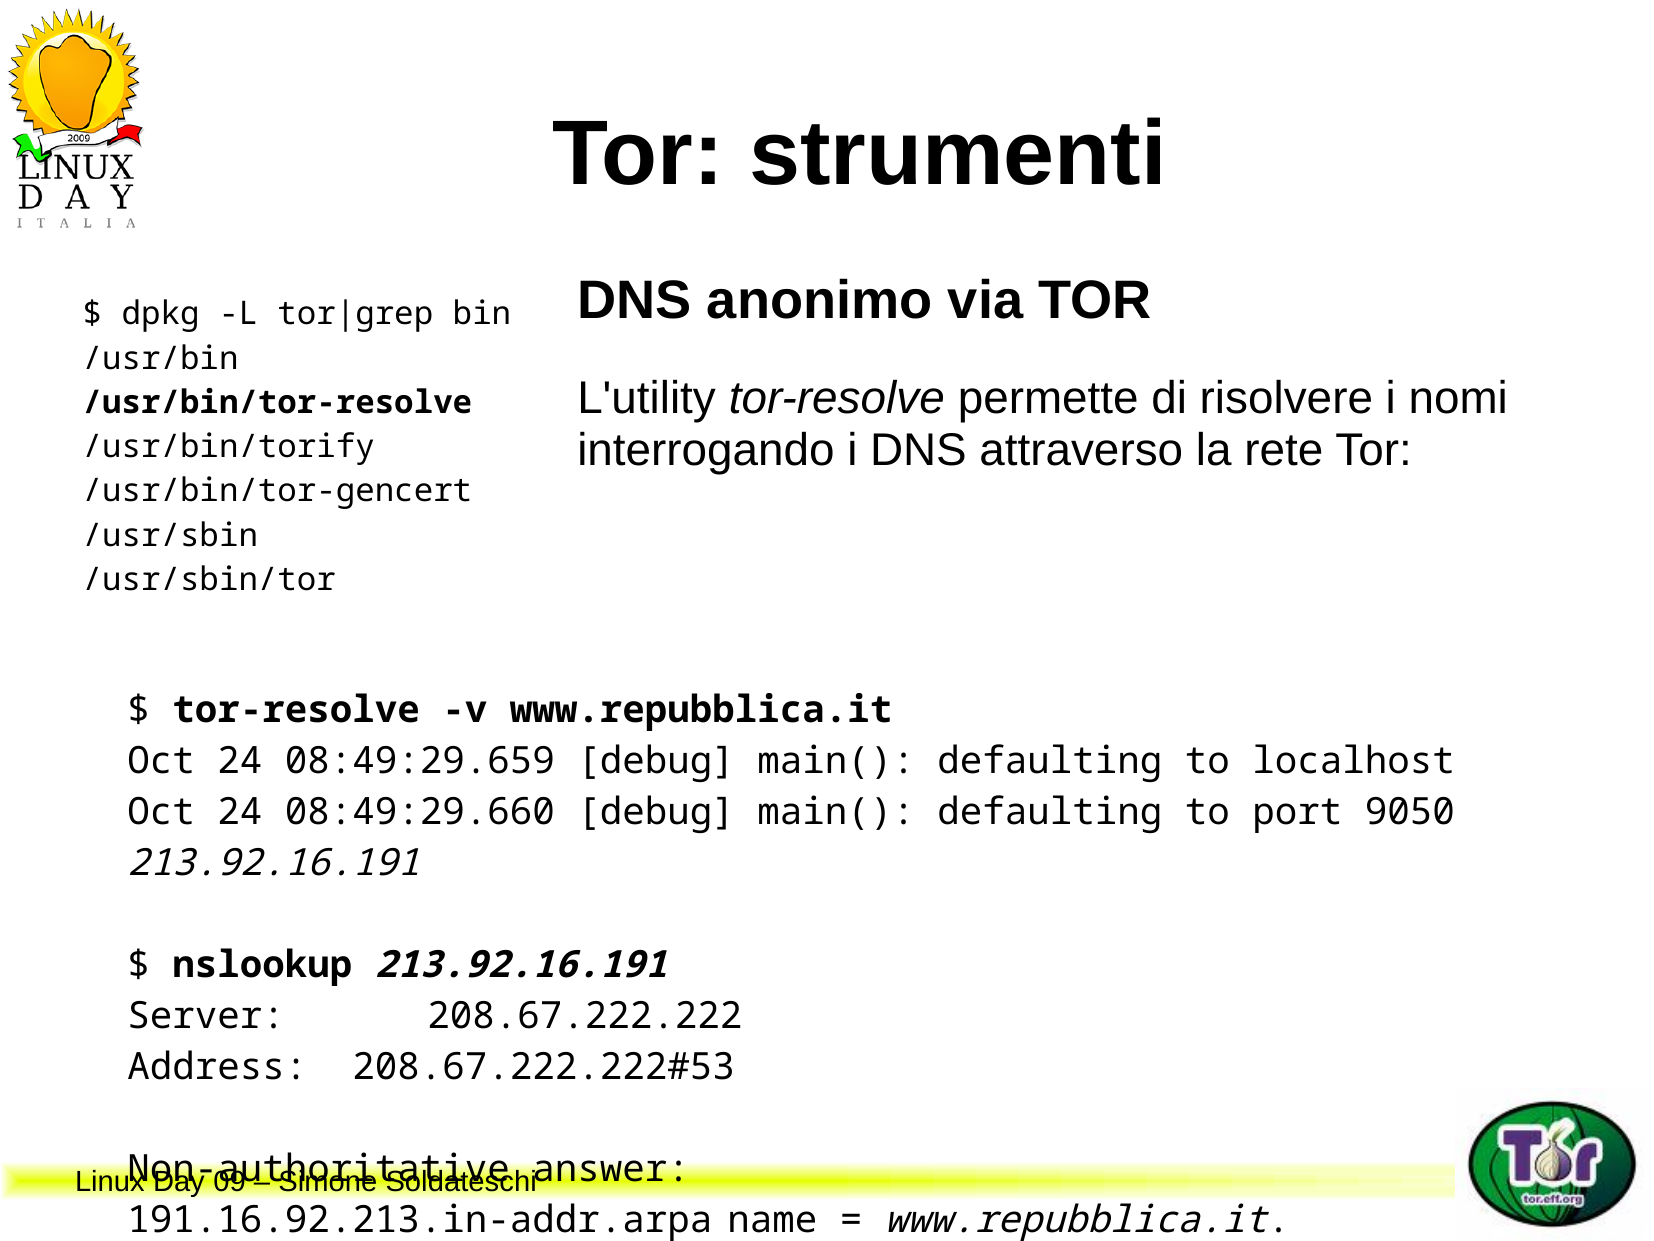

# Tor: strumenti
DNS anonimo via TOR
L'utility tor-resolve permette di risolvere i nomi interrogando i DNS attraverso la rete Tor:
$ dpkg -L tor|grep bin
/usr/bin
/usr/bin/tor-resolve
/usr/bin/torify
/usr/bin/tor-gencert
/usr/sbin
/usr/sbin/tor
$ tor-resolve -v www.repubblica.it
Oct 24 08:49:29.659 [debug] main(): defaulting to localhost
Oct 24 08:49:29.660 [debug] main(): defaulting to port 9050
213.92.16.191
$ nslookup 213.92.16.191
Server:		208.67.222.222
Address:	208.67.222.222#53
Non-authoritative answer:
191.16.92.213.in-addr.arpa	name = www.repubblica.it.